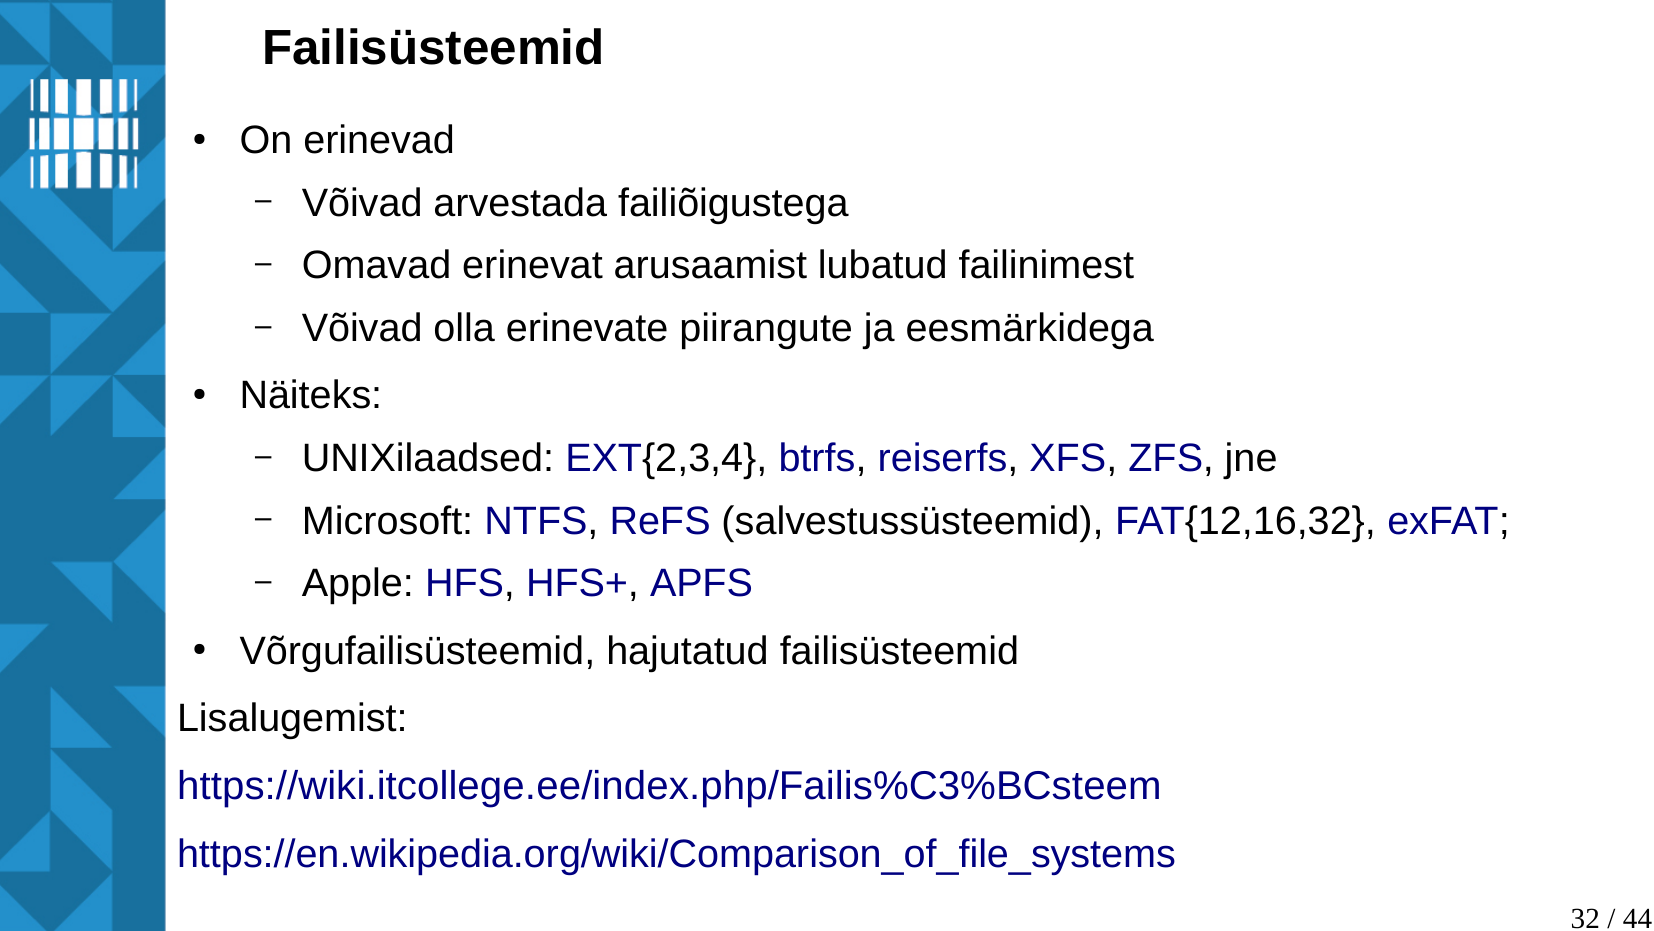

# Failisüsteemid
On erinevad
Võivad arvestada failiõigustega
Omavad erinevat arusaamist lubatud failinimest
Võivad olla erinevate piirangute ja eesmärkidega
Näiteks:
UNIXilaadsed: EXT{2,3,4}, btrfs, reiserfs, XFS, ZFS, jne
Microsoft: NTFS, ReFS (salvestussüsteemid), FAT{12,16,32}, exFAT;
Apple: HFS, HFS+, APFS
Võrgufailisüsteemid, hajutatud failisüsteemid
Lisalugemist:
https://wiki.itcollege.ee/index.php/Failis%C3%BCsteem
https://en.wikipedia.org/wiki/Comparison_of_file_systems
32